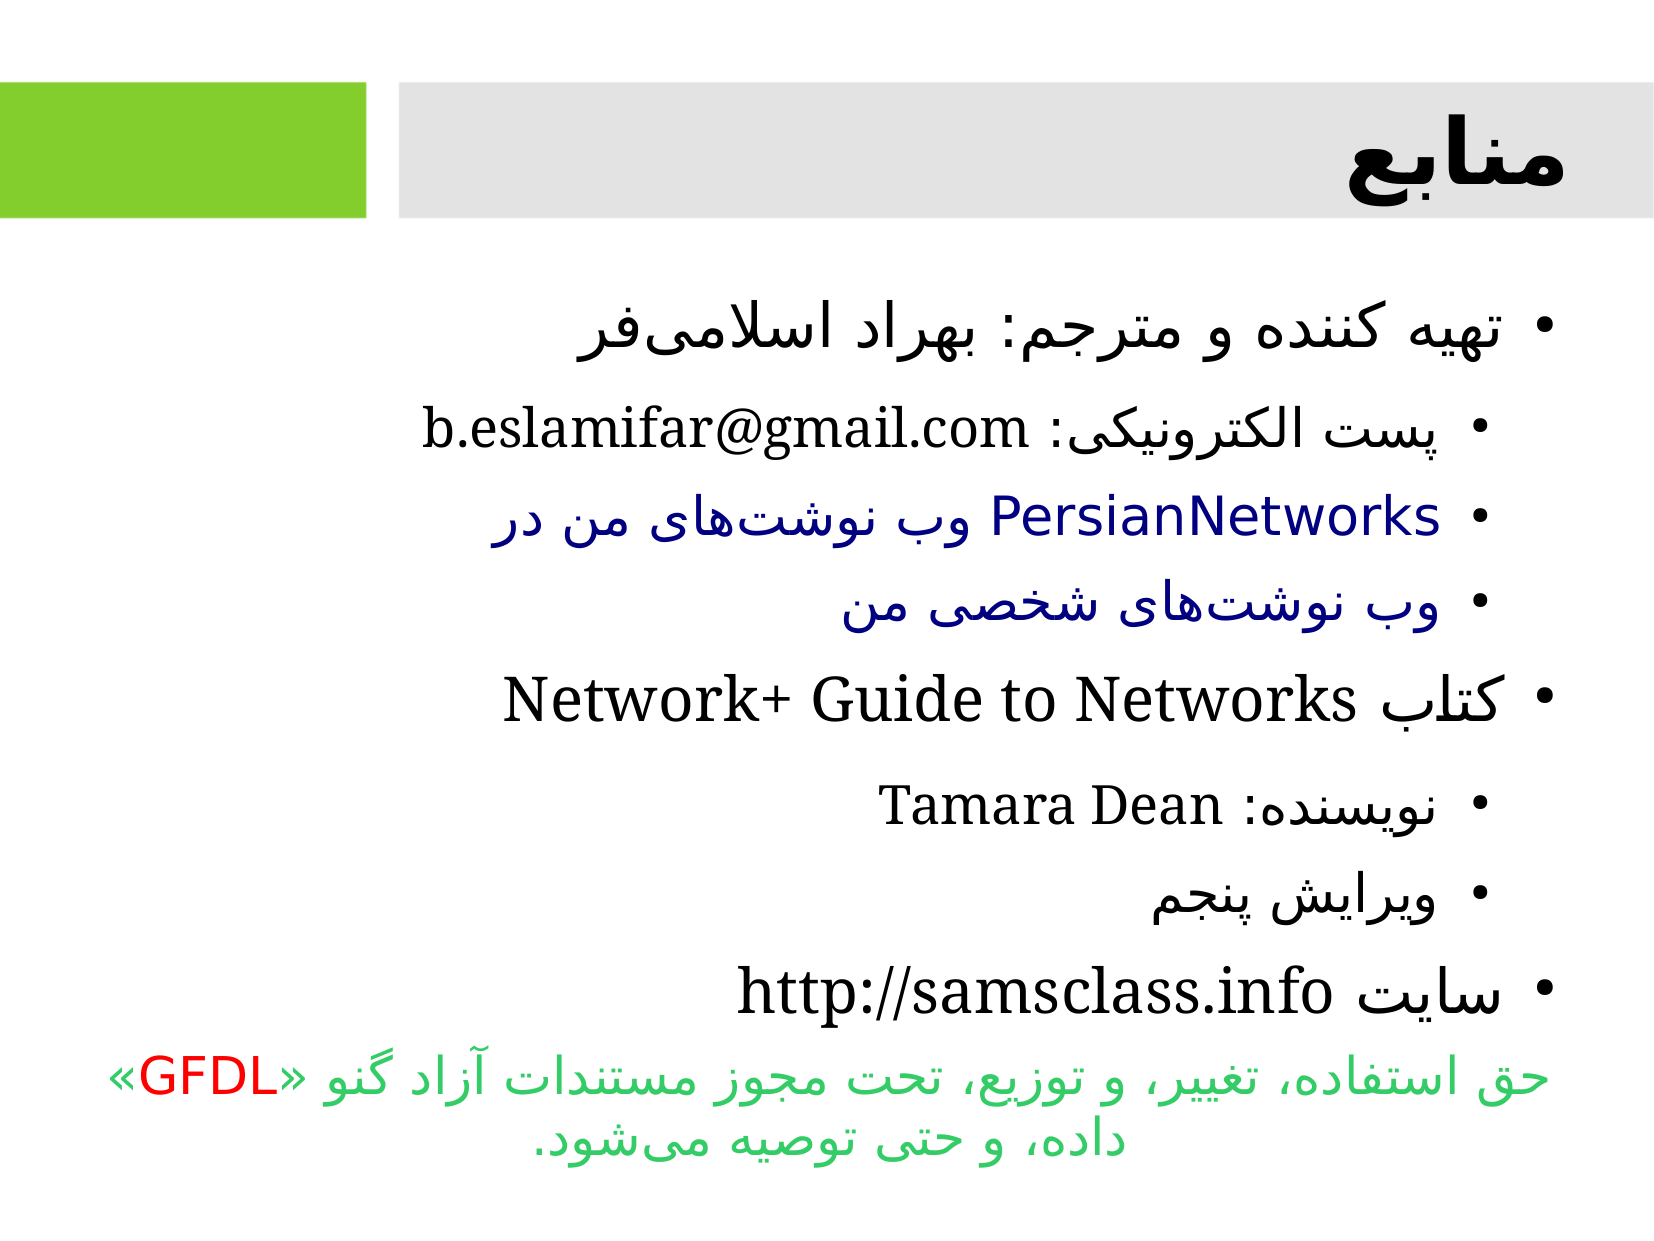

# منابع
تهیه کننده و مترجم: بهراد اسلامی‌فر
پست الکترونیکی: b.eslamifar@gmail.com
وب نوشت‌های من در PersianNetworks
وب نوشت‌های شخصی من
کتاب Network+ Guide to Networks
نویسنده: Tamara Dean
ویرایش پنجم
سایت http://samsclass.info
حق استفاده، تغییر، و توزیع، تحت مجوز مستندات آزاد گنو «GFDL» داده، و حتی توصیه می‌شود.